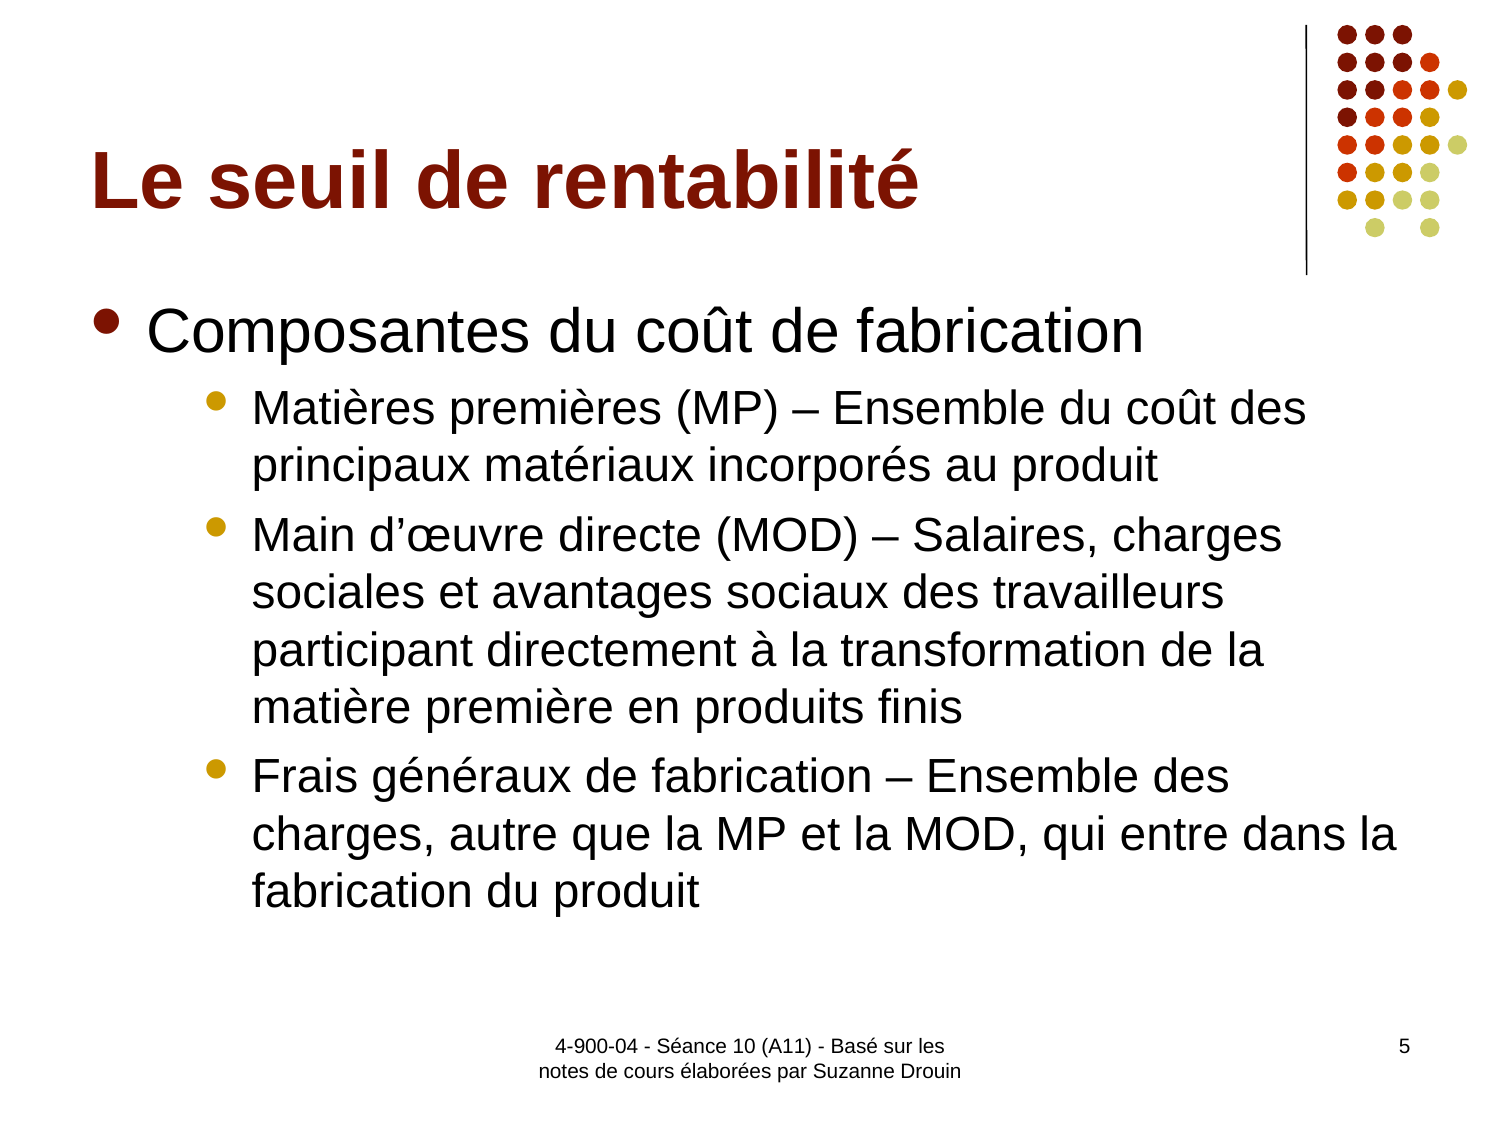

Le seuil de rentabilité
Composantes du coût de fabrication
Matières premières (MP) – Ensemble du coût des principaux matériaux incorporés au produit
Main d’œuvre directe (MOD) – Salaires, charges sociales et avantages sociaux des travailleurs participant directement à la transformation de la matière première en produits finis
Frais généraux de fabrication – Ensemble des charges, autre que la MP et la MOD, qui entre dans la fabrication du produit
4-900-04 - Séance 10 (A11) - Basé sur les notes de cours élaborées par Suzanne Drouin